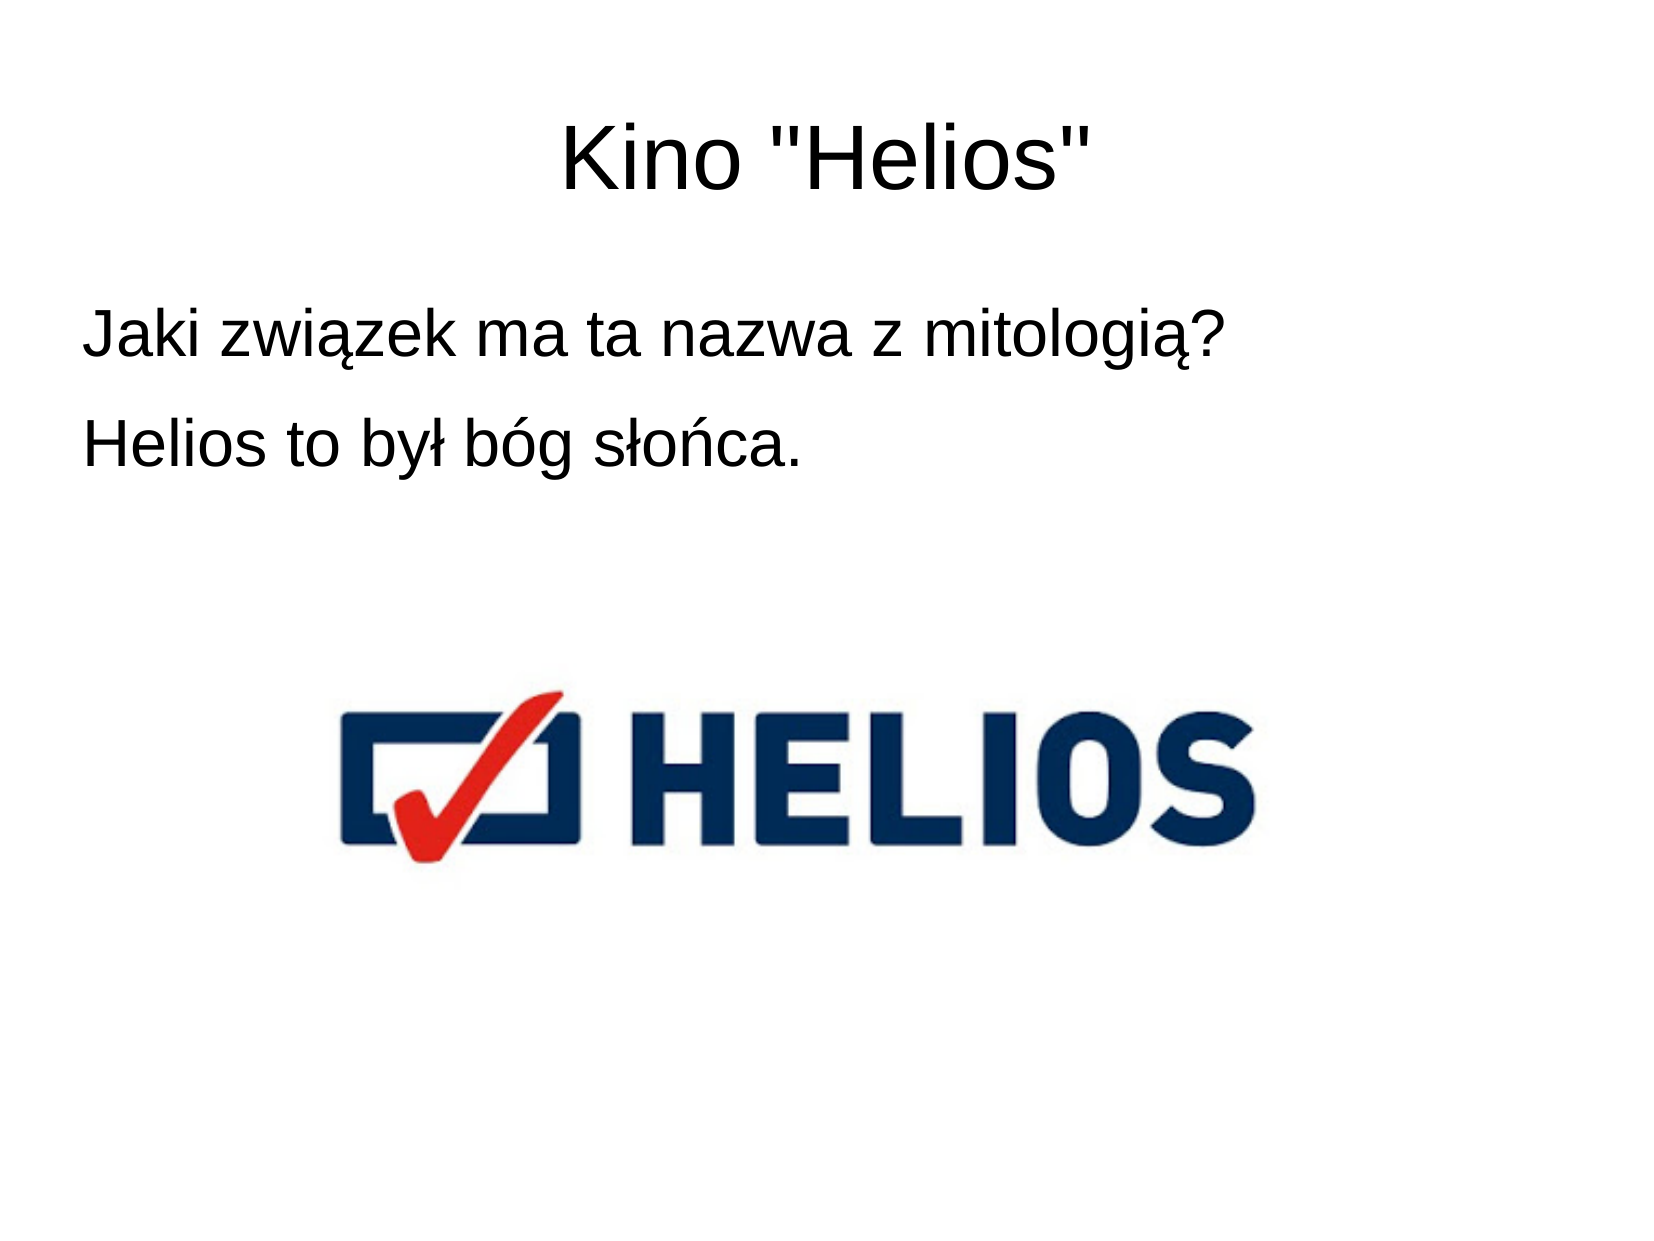

# Kino ''Helios''
Jaki związek ma ta nazwa z mitologią?
Helios to był bóg słońca.